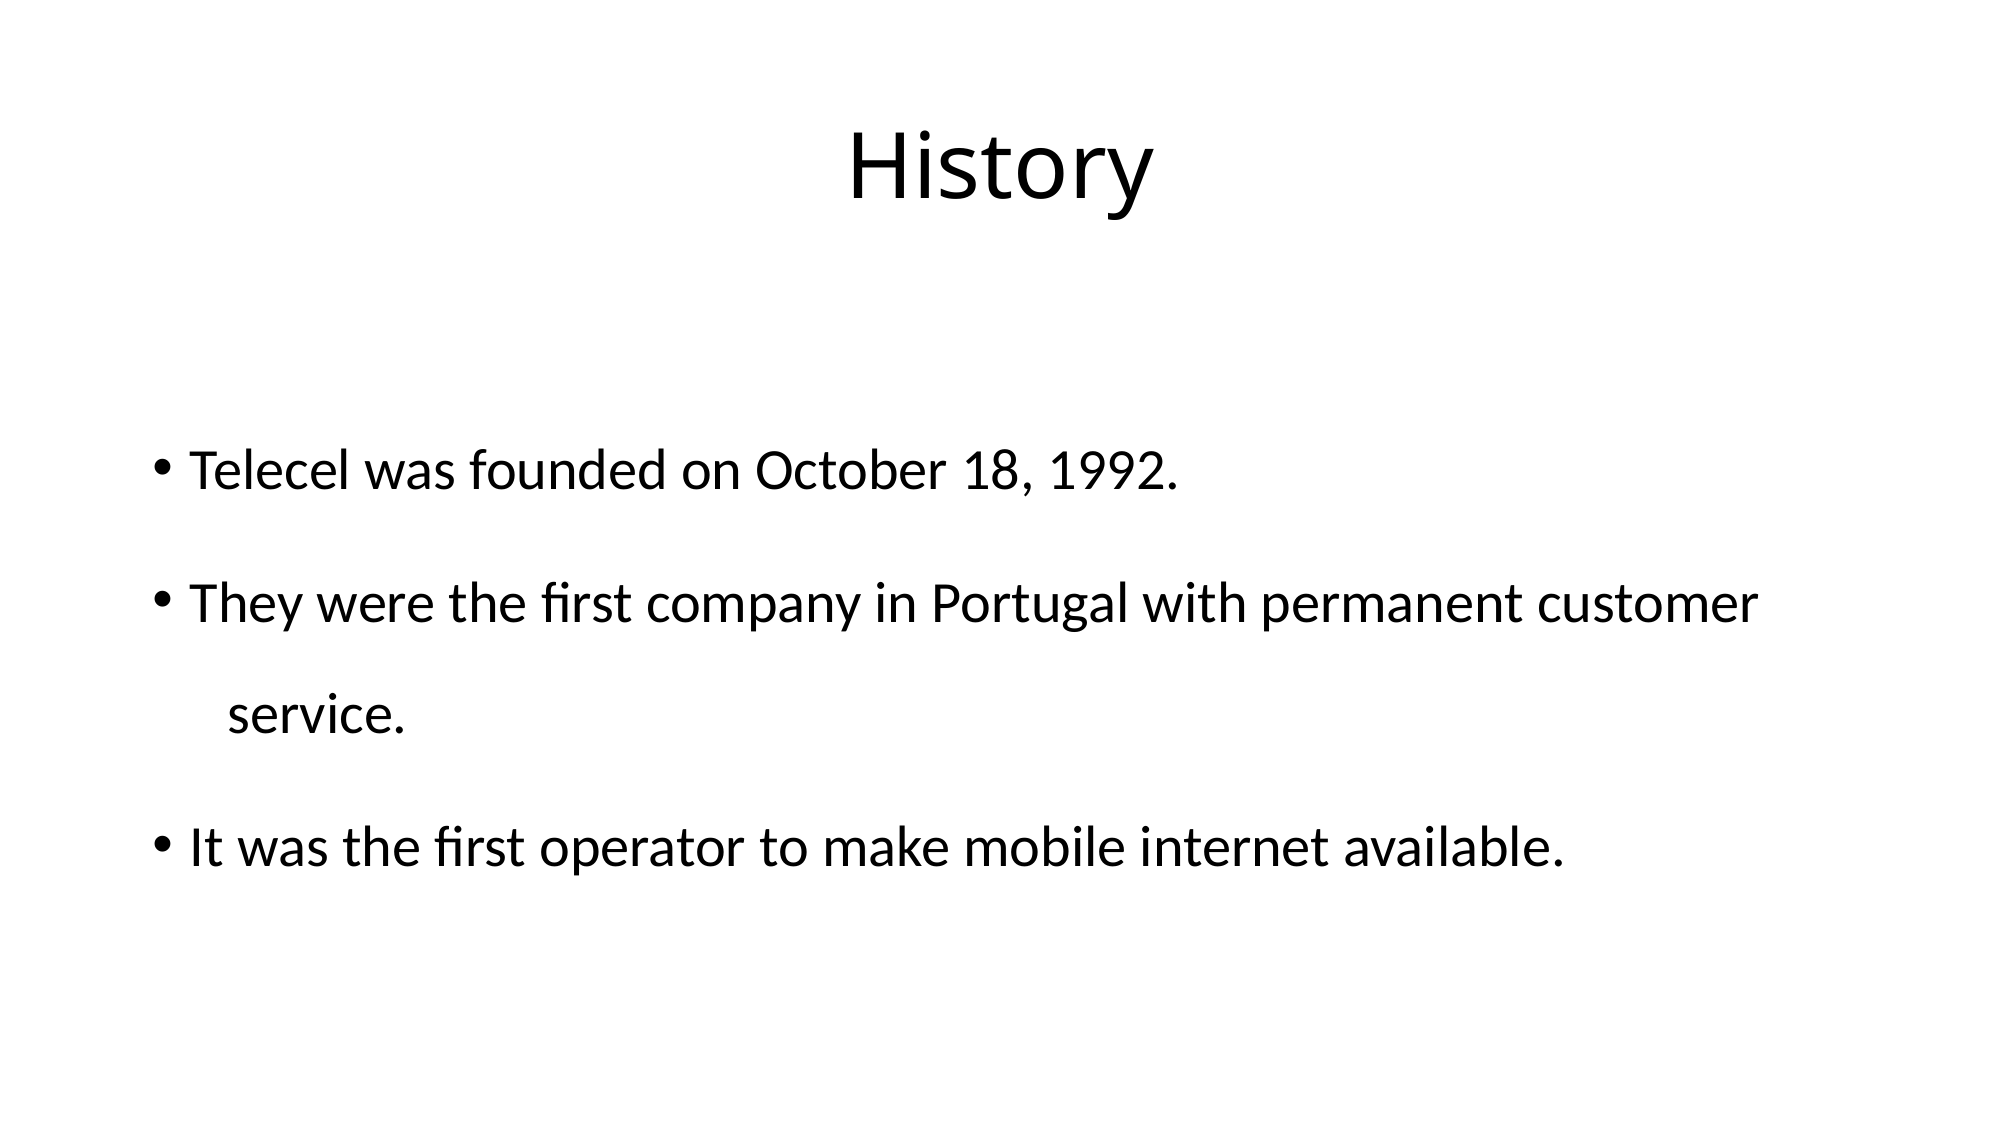

# History
Telecel was founded on October 18, 1992.
They were the first company in Portugal with permanent customer service.
It was the first operator to make mobile internet available.